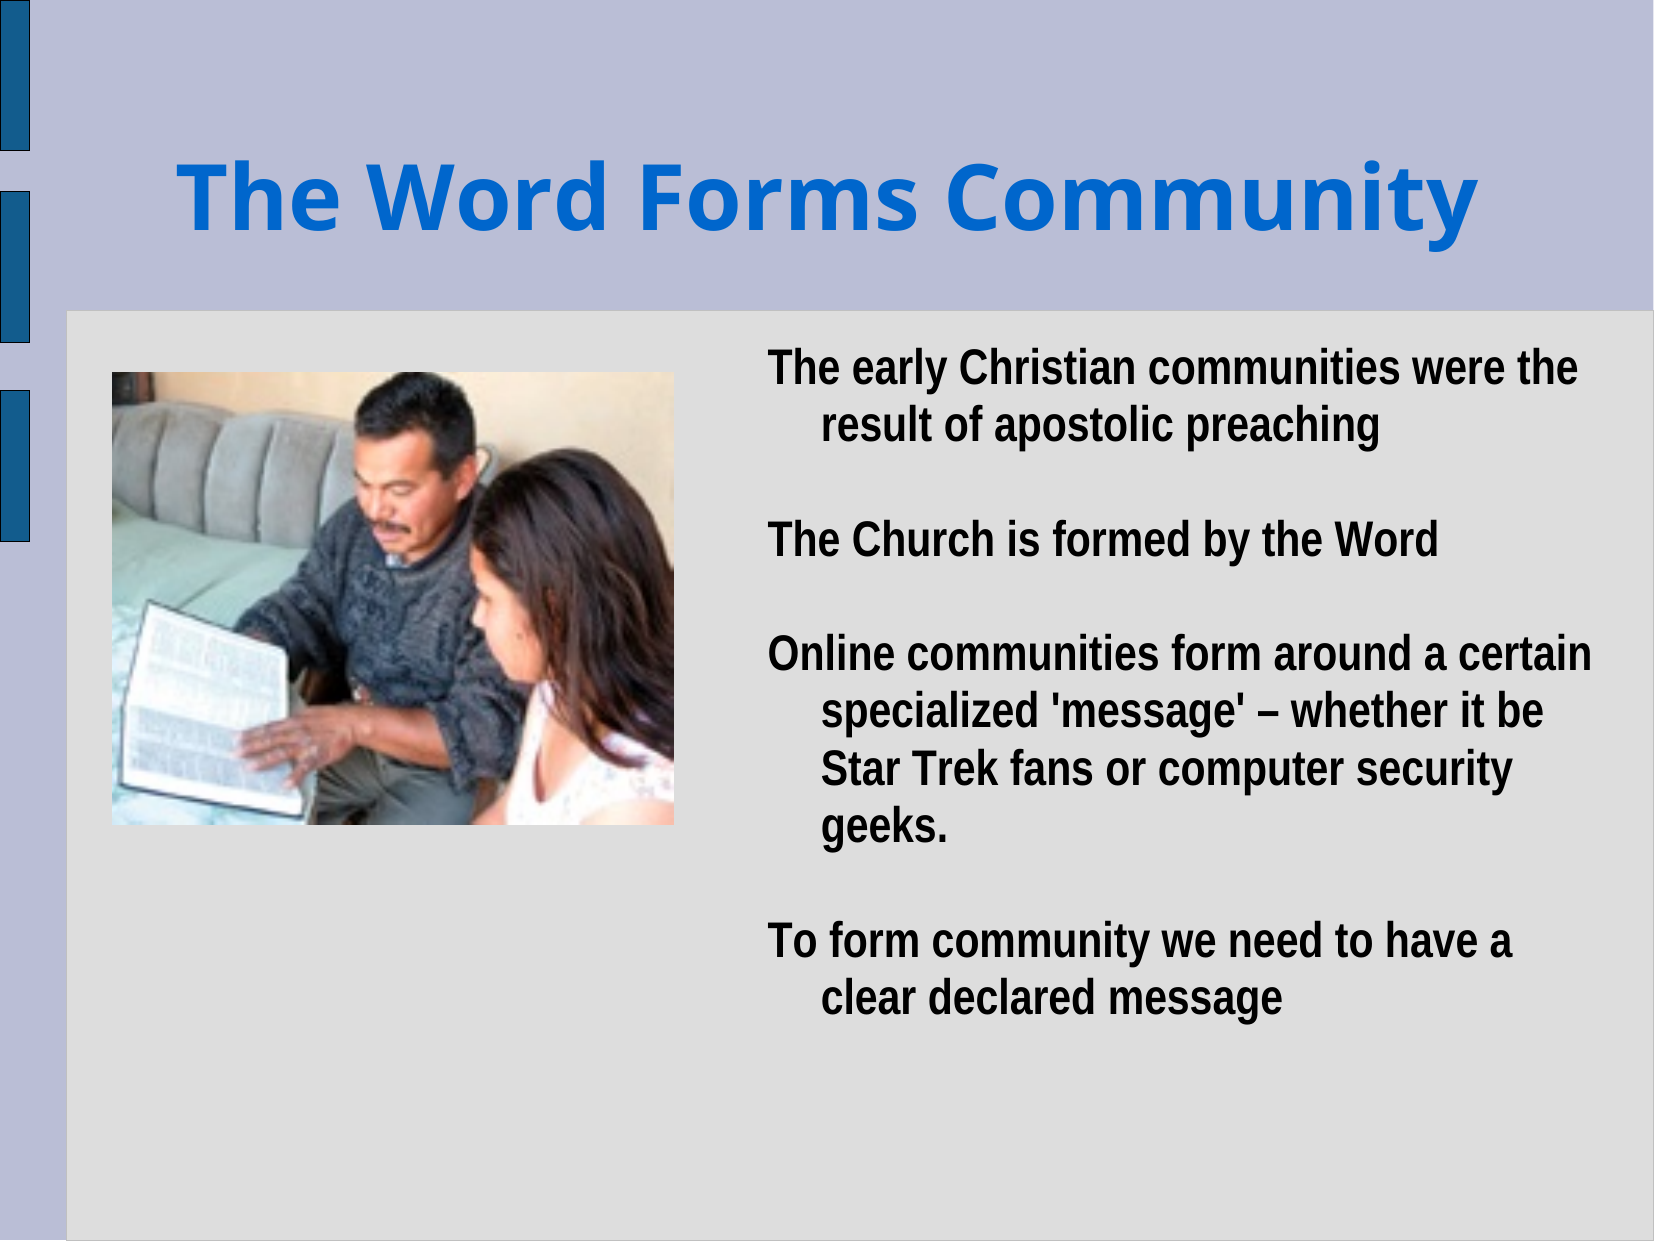

# The Word Forms Community
The early Christian communities were the result of apostolic preaching
The Church is formed by the Word
Online communities form around a certain specialized 'message' – whether it be Star Trek fans or computer security geeks.
To form community we need to have a clear declared message